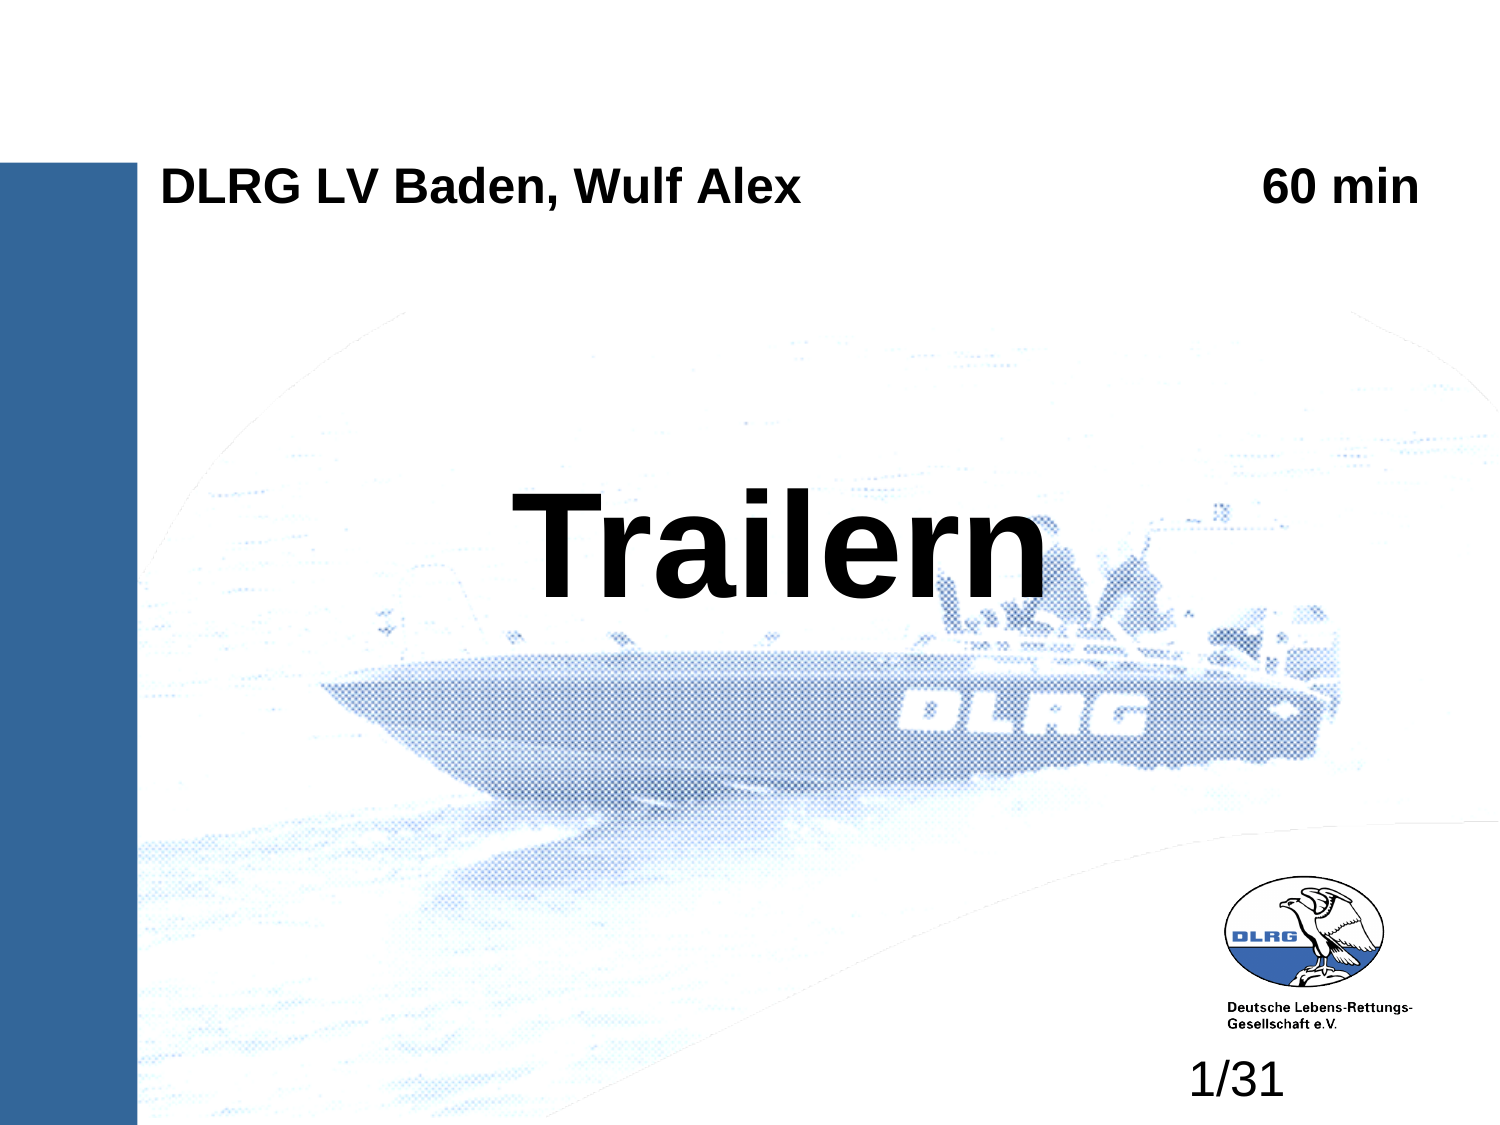

DLRG LV Baden, Wulf Alex 60 min
# Trailern